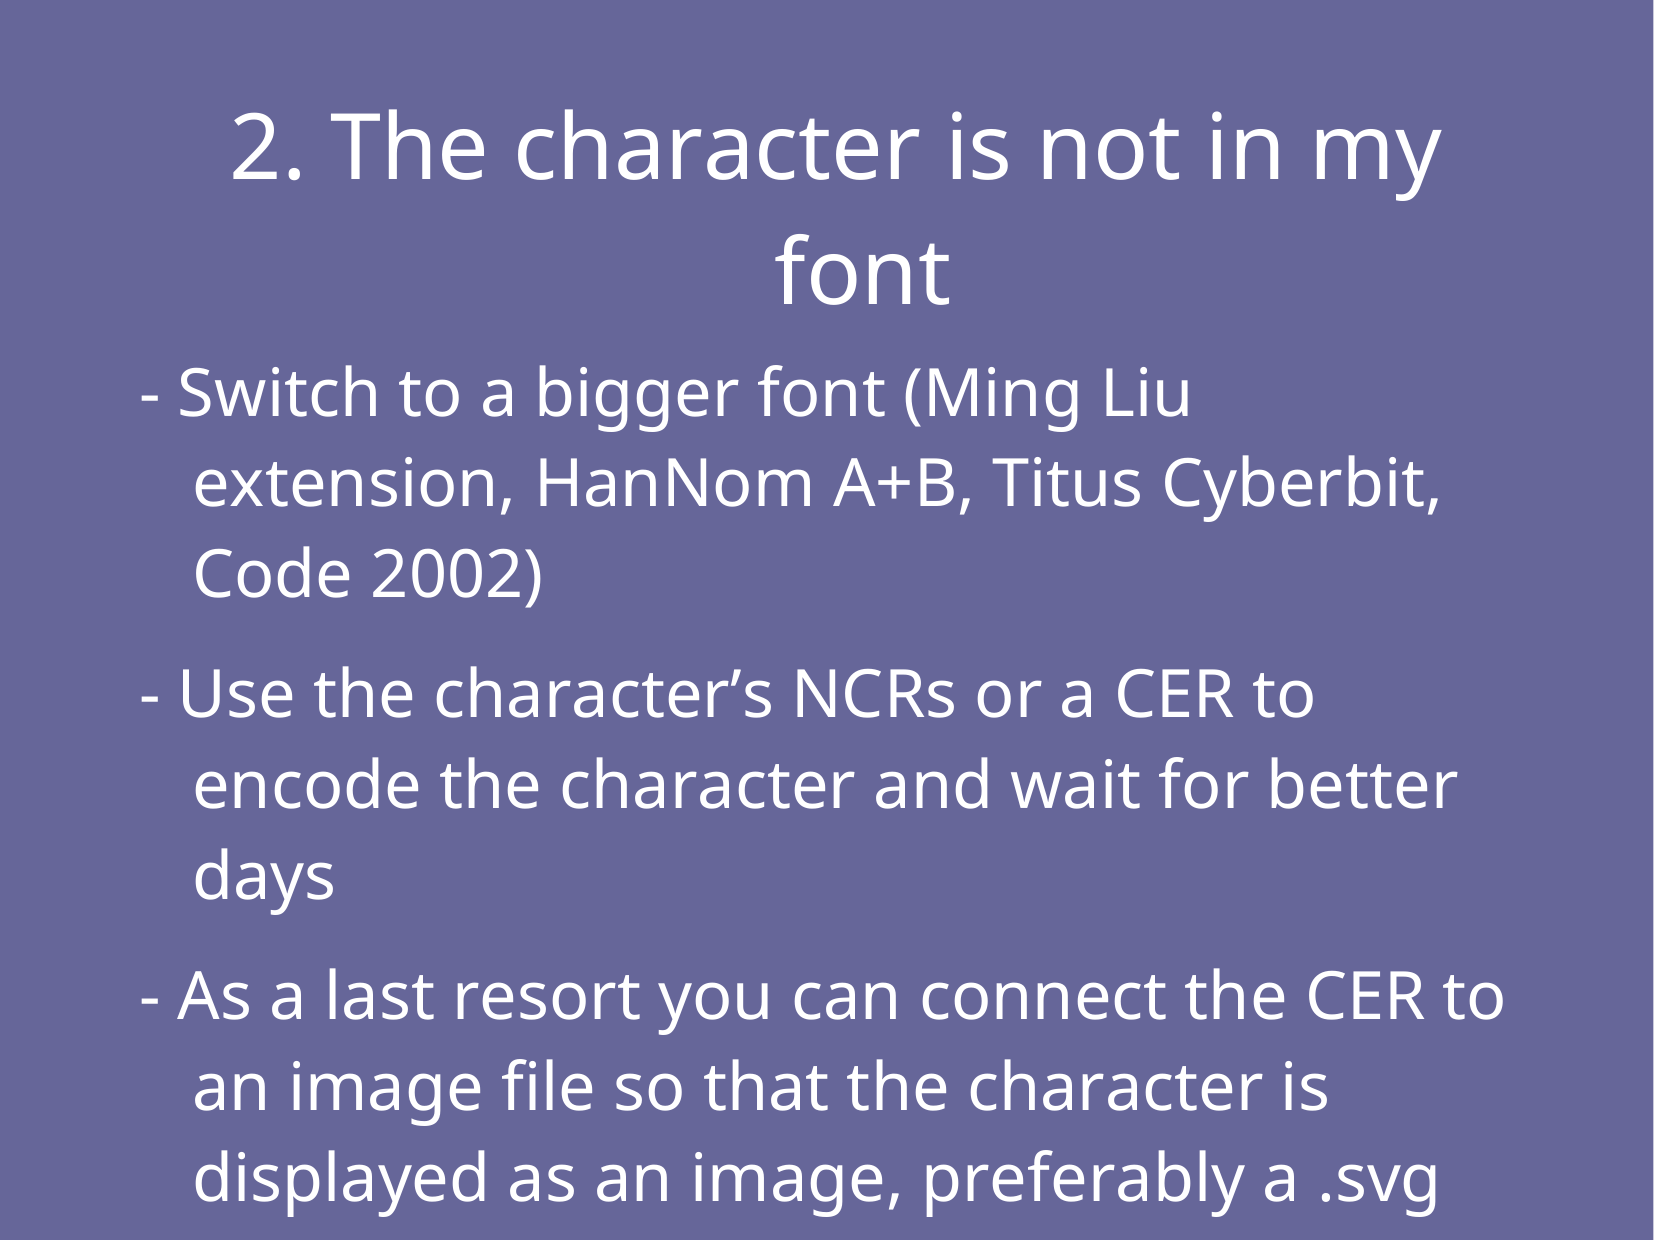

2. The character is not in my font
# - Switch to a bigger font (Ming Liu extension, HanNom A+B, Titus Cyberbit, Code 2002)
- Use the character’s NCRs or a CER to encode the character and wait for better days
- As a last resort you can connect the CER to an image file so that the character is displayed as an image, preferably a .svg file.